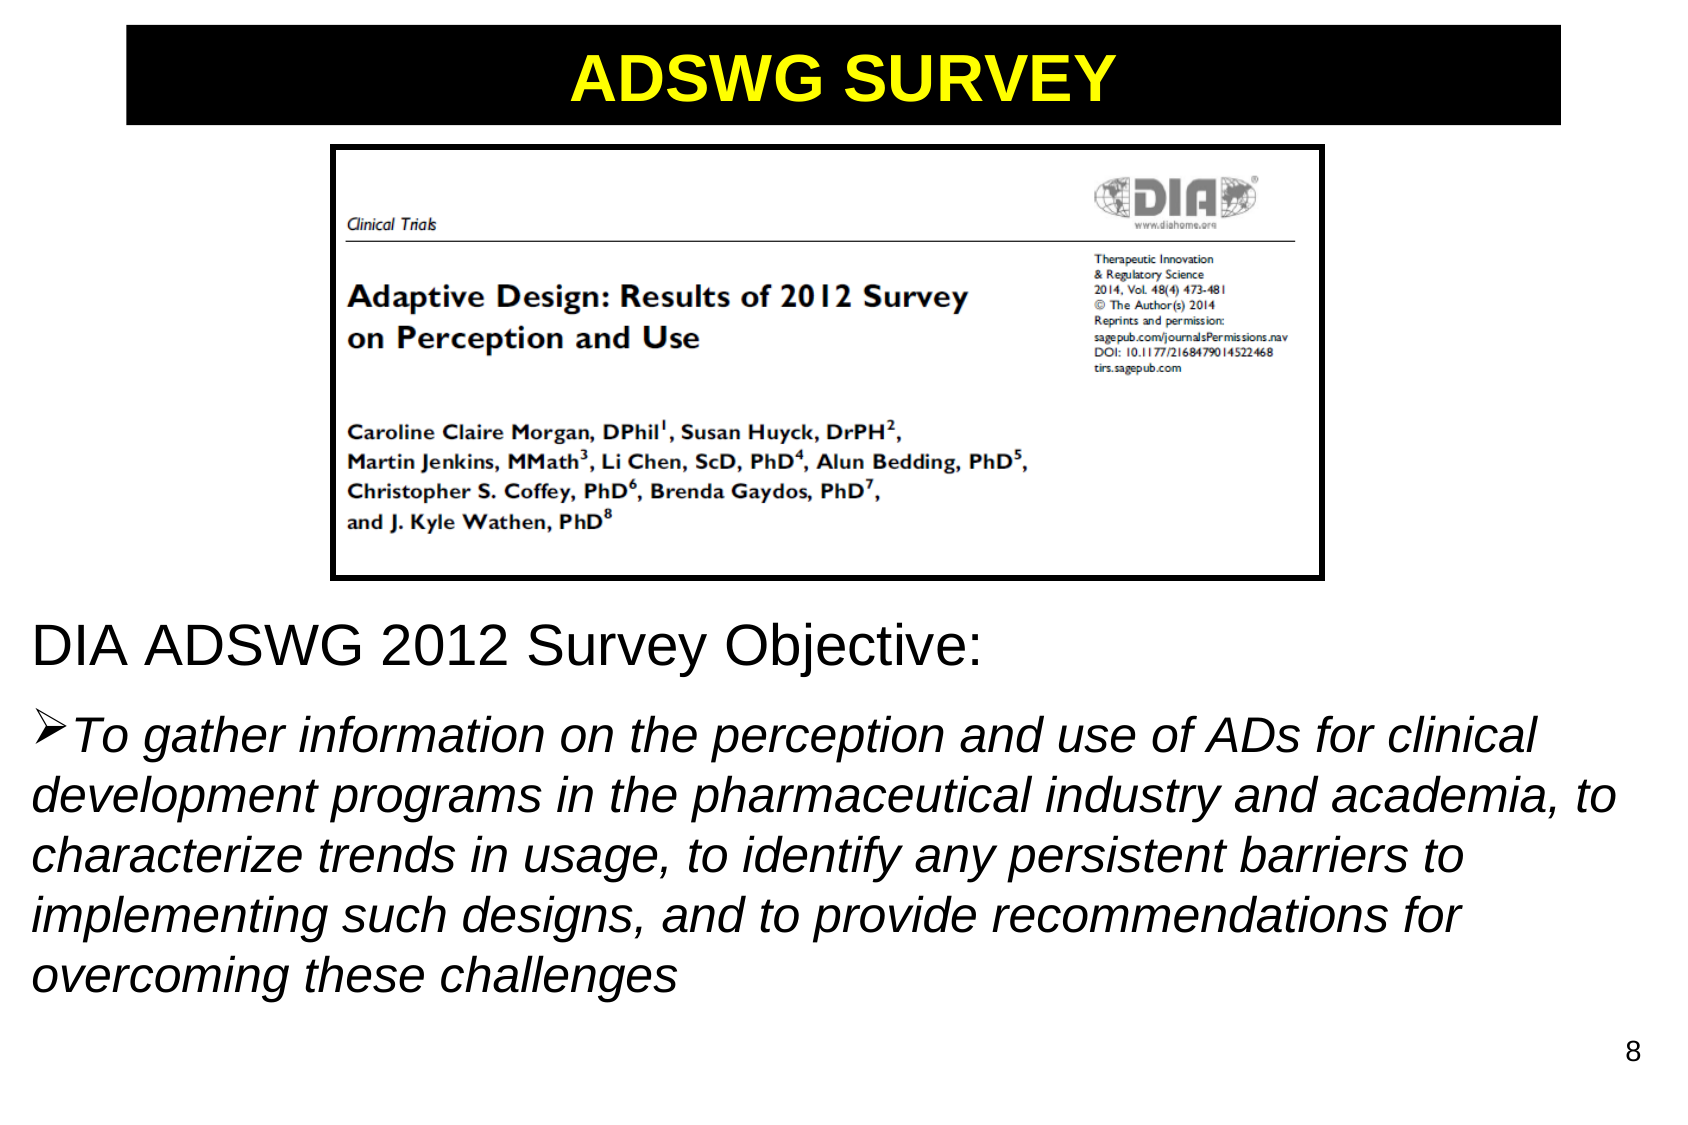

ADSWG SURVEY
DIA ADSWG 2012 Survey Objective:
To gather information on the perception and use of ADs for clinical development programs in the pharmaceutical industry and academia, to characterize trends in usage, to identify any persistent barriers to implementing such designs, and to provide recommendations for overcoming these challenges
7